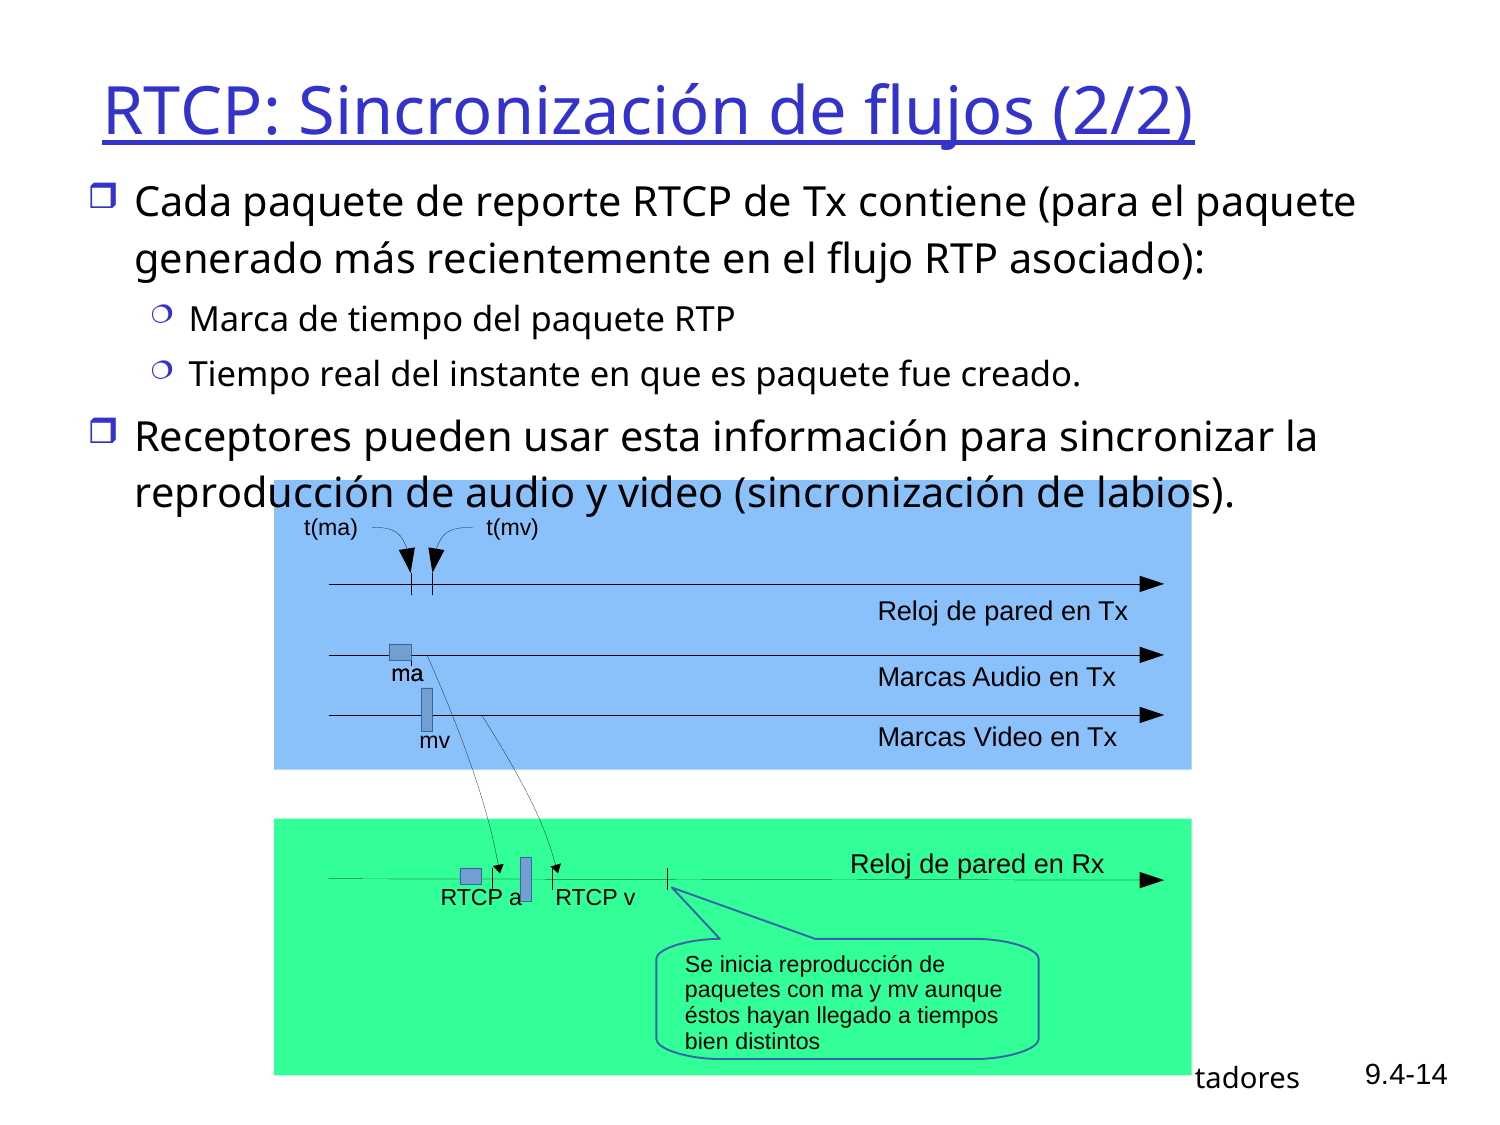

# RTCP: Sincronización de flujos (2/2)
Cada paquete de reporte RTCP de Tx contiene (para el paquete generado más recientemente en el flujo RTP asociado):
Marca de tiempo del paquete RTP
Tiempo real del instante en que es paquete fue creado.
Receptores pueden usar esta información para sincronizar la reproducción de audio y video (sincronización de labios).
14